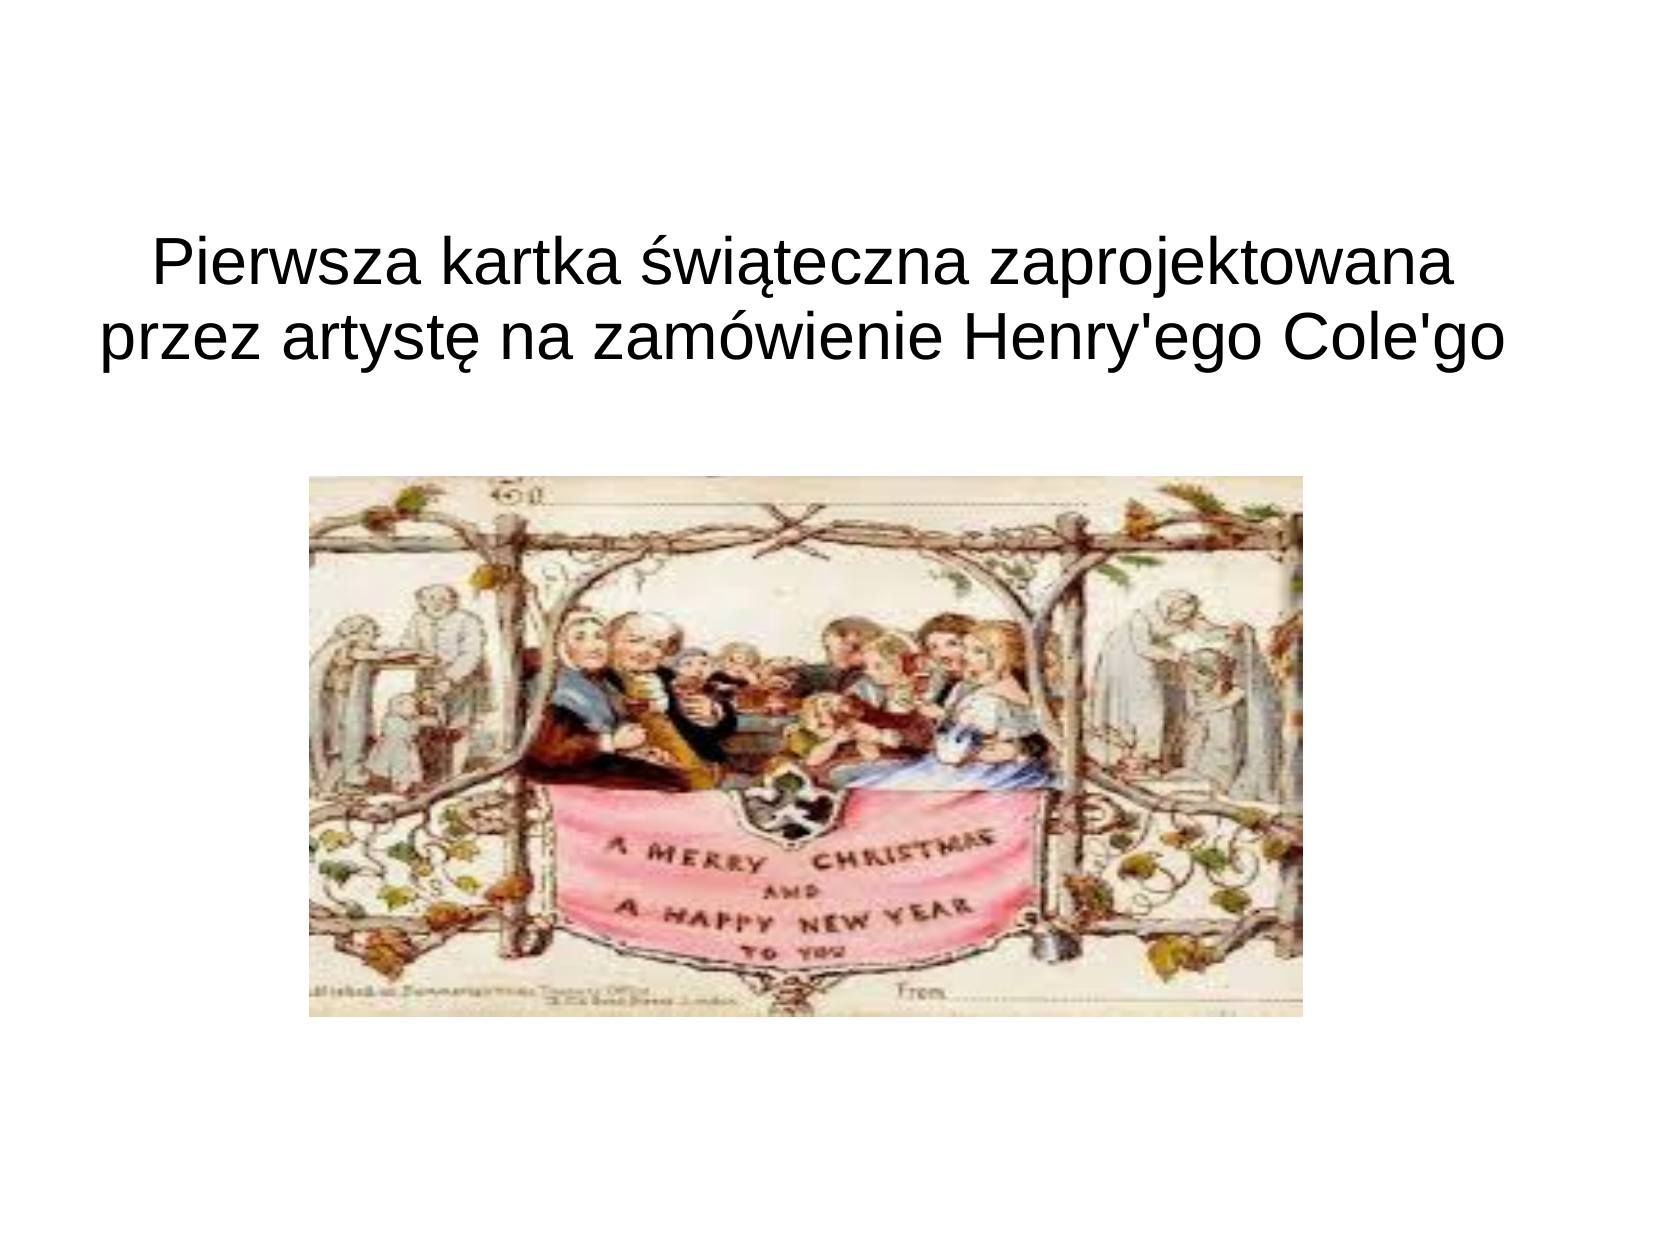

# Pierwsza kartka świąteczna zaprojektowana
przez artystę na zamówienie Henry'ego Cole'go